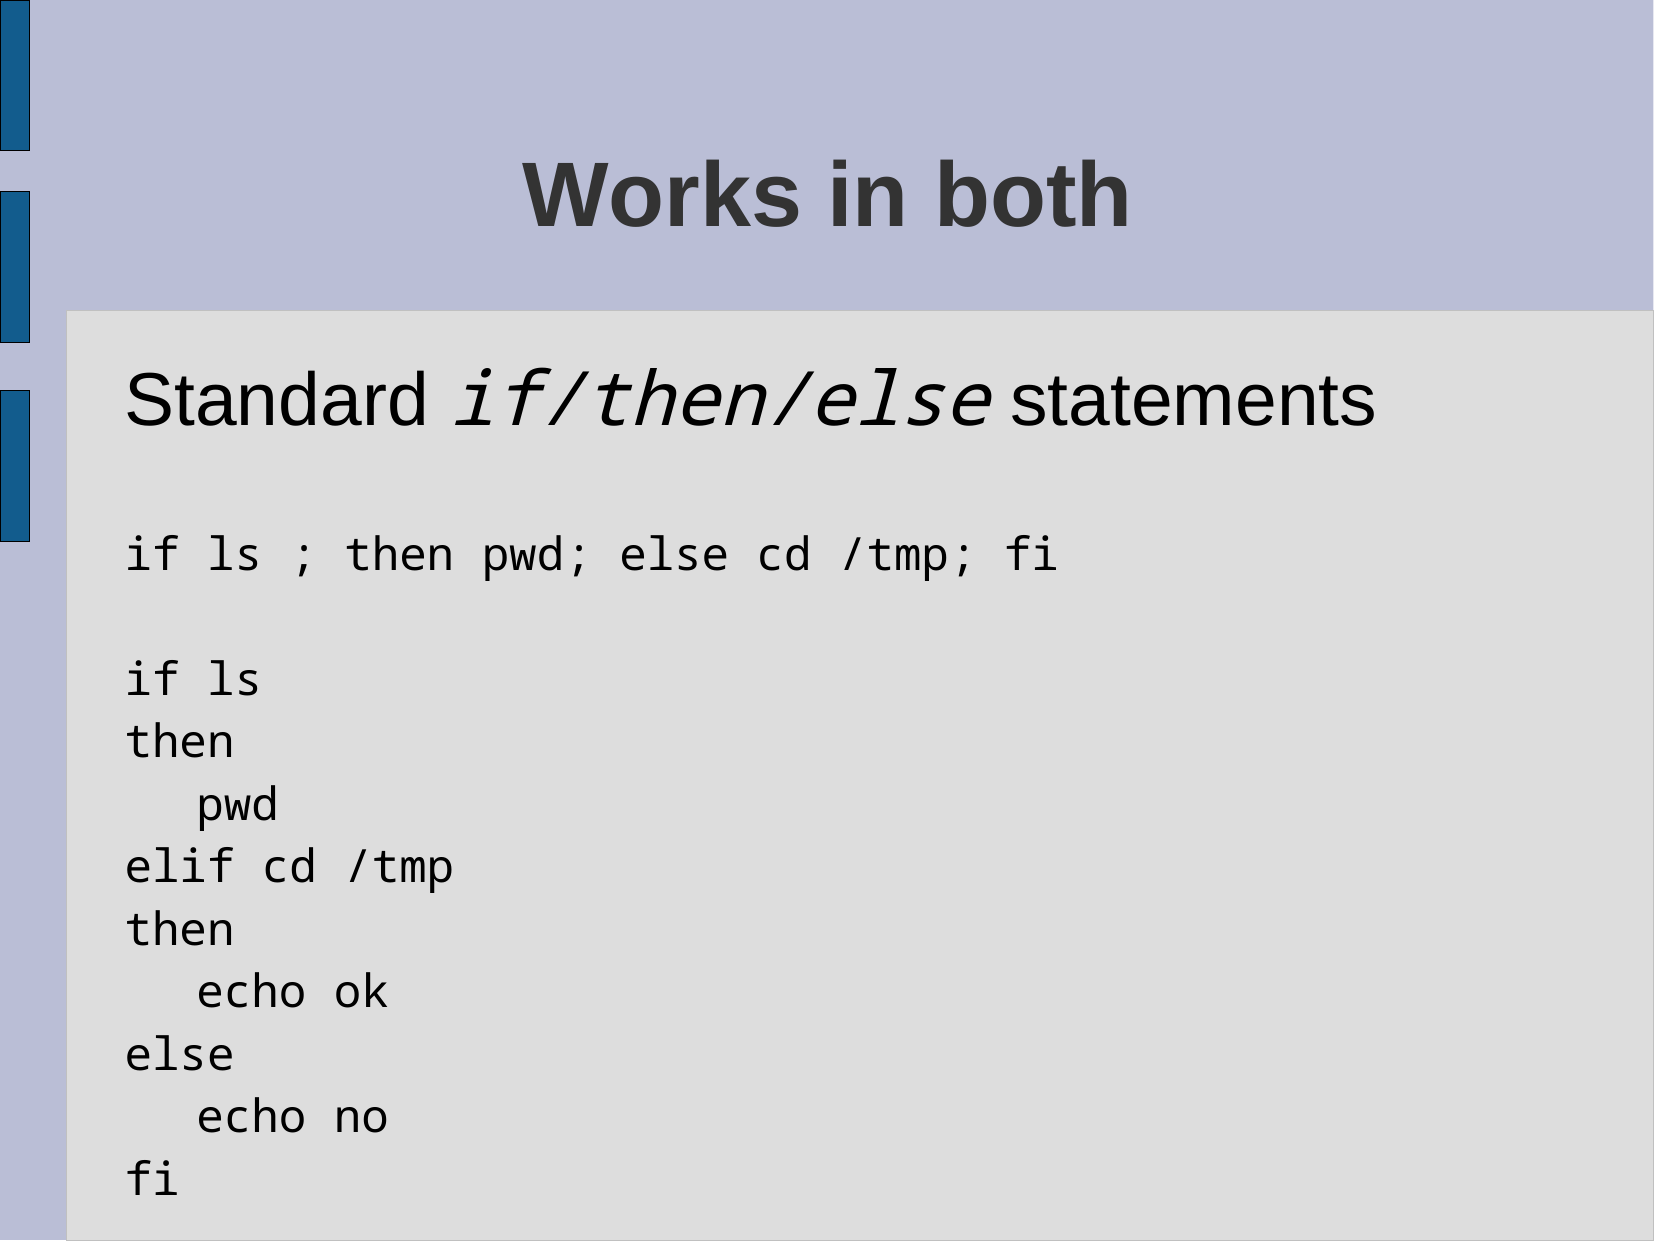

# Works in both
Standard if/then/else statements
if ls ; then pwd; else cd /tmp; fi
if ls
then
pwd
elif cd /tmp
then
echo ok
else
echo no
fi